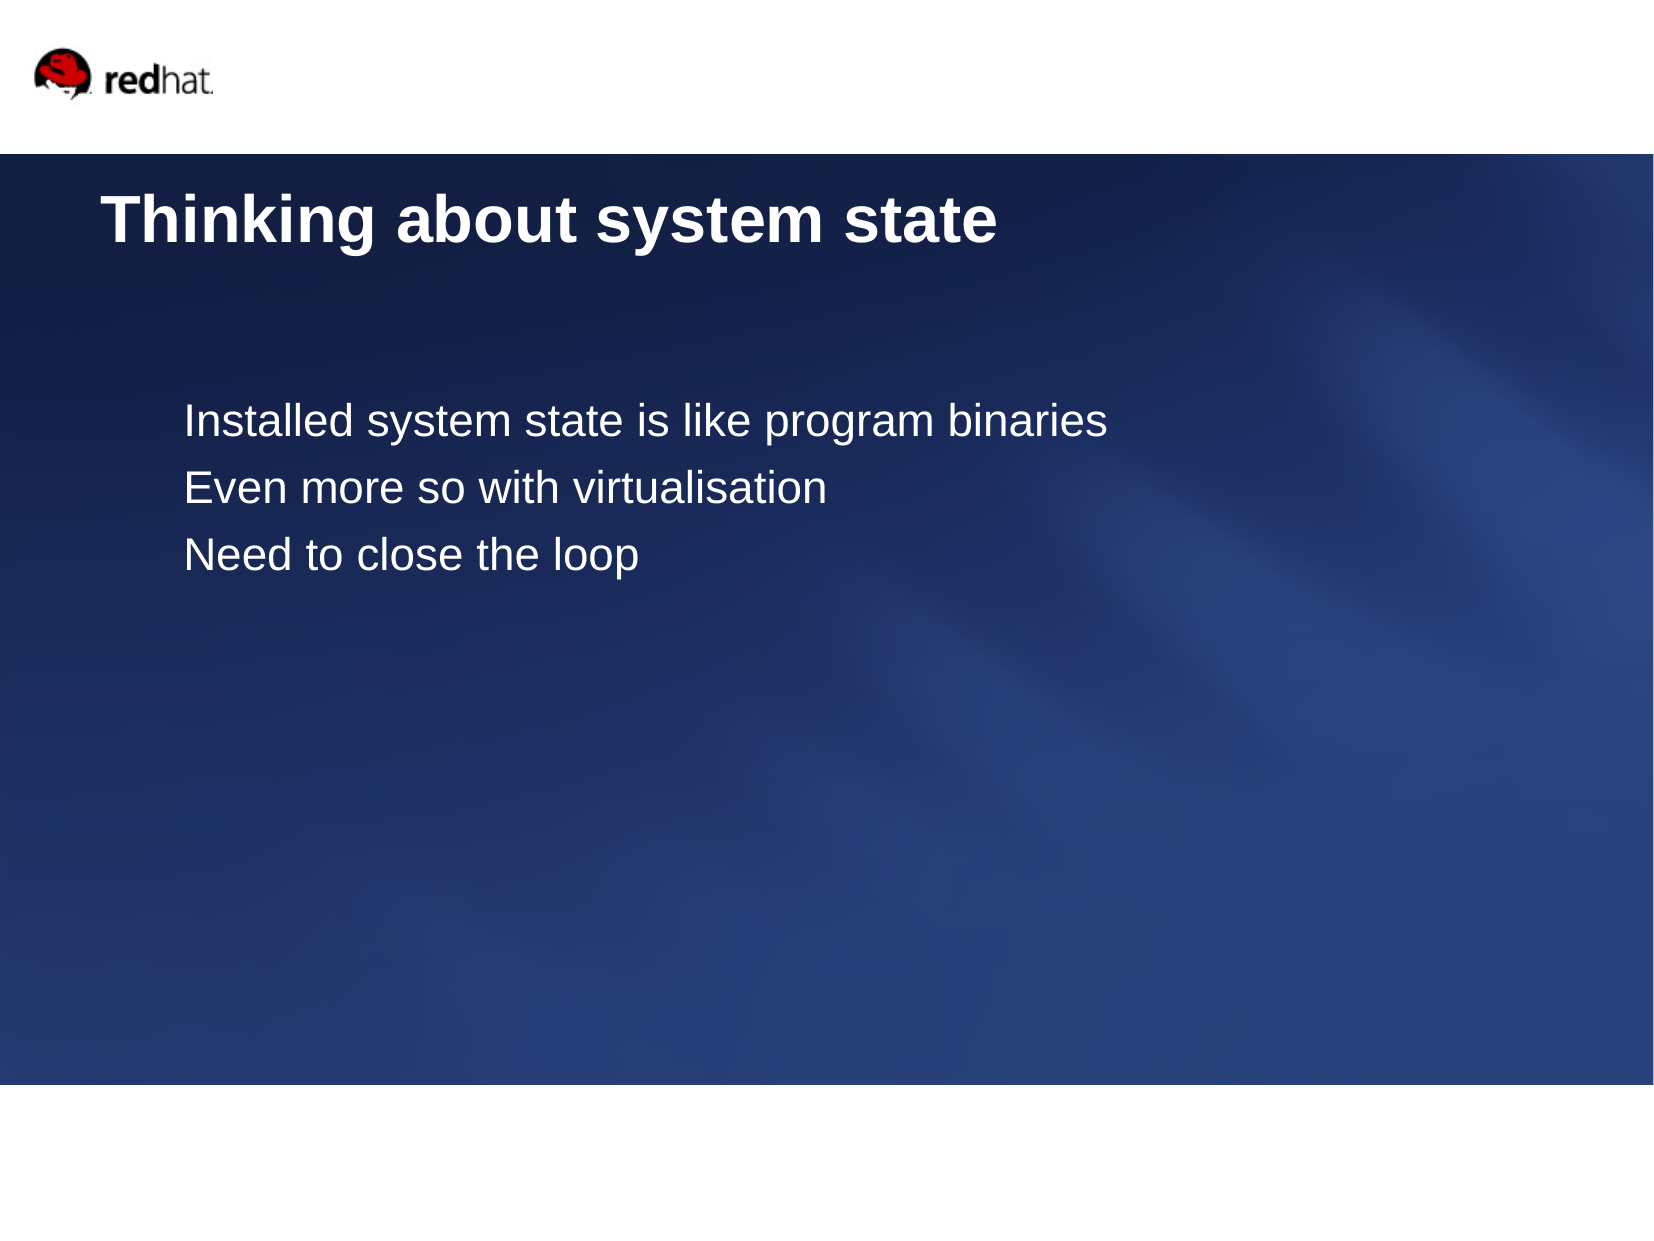

# Thinking about system state
Installed system state is like program binaries
Even more so with virtualisation
Need to close the loop